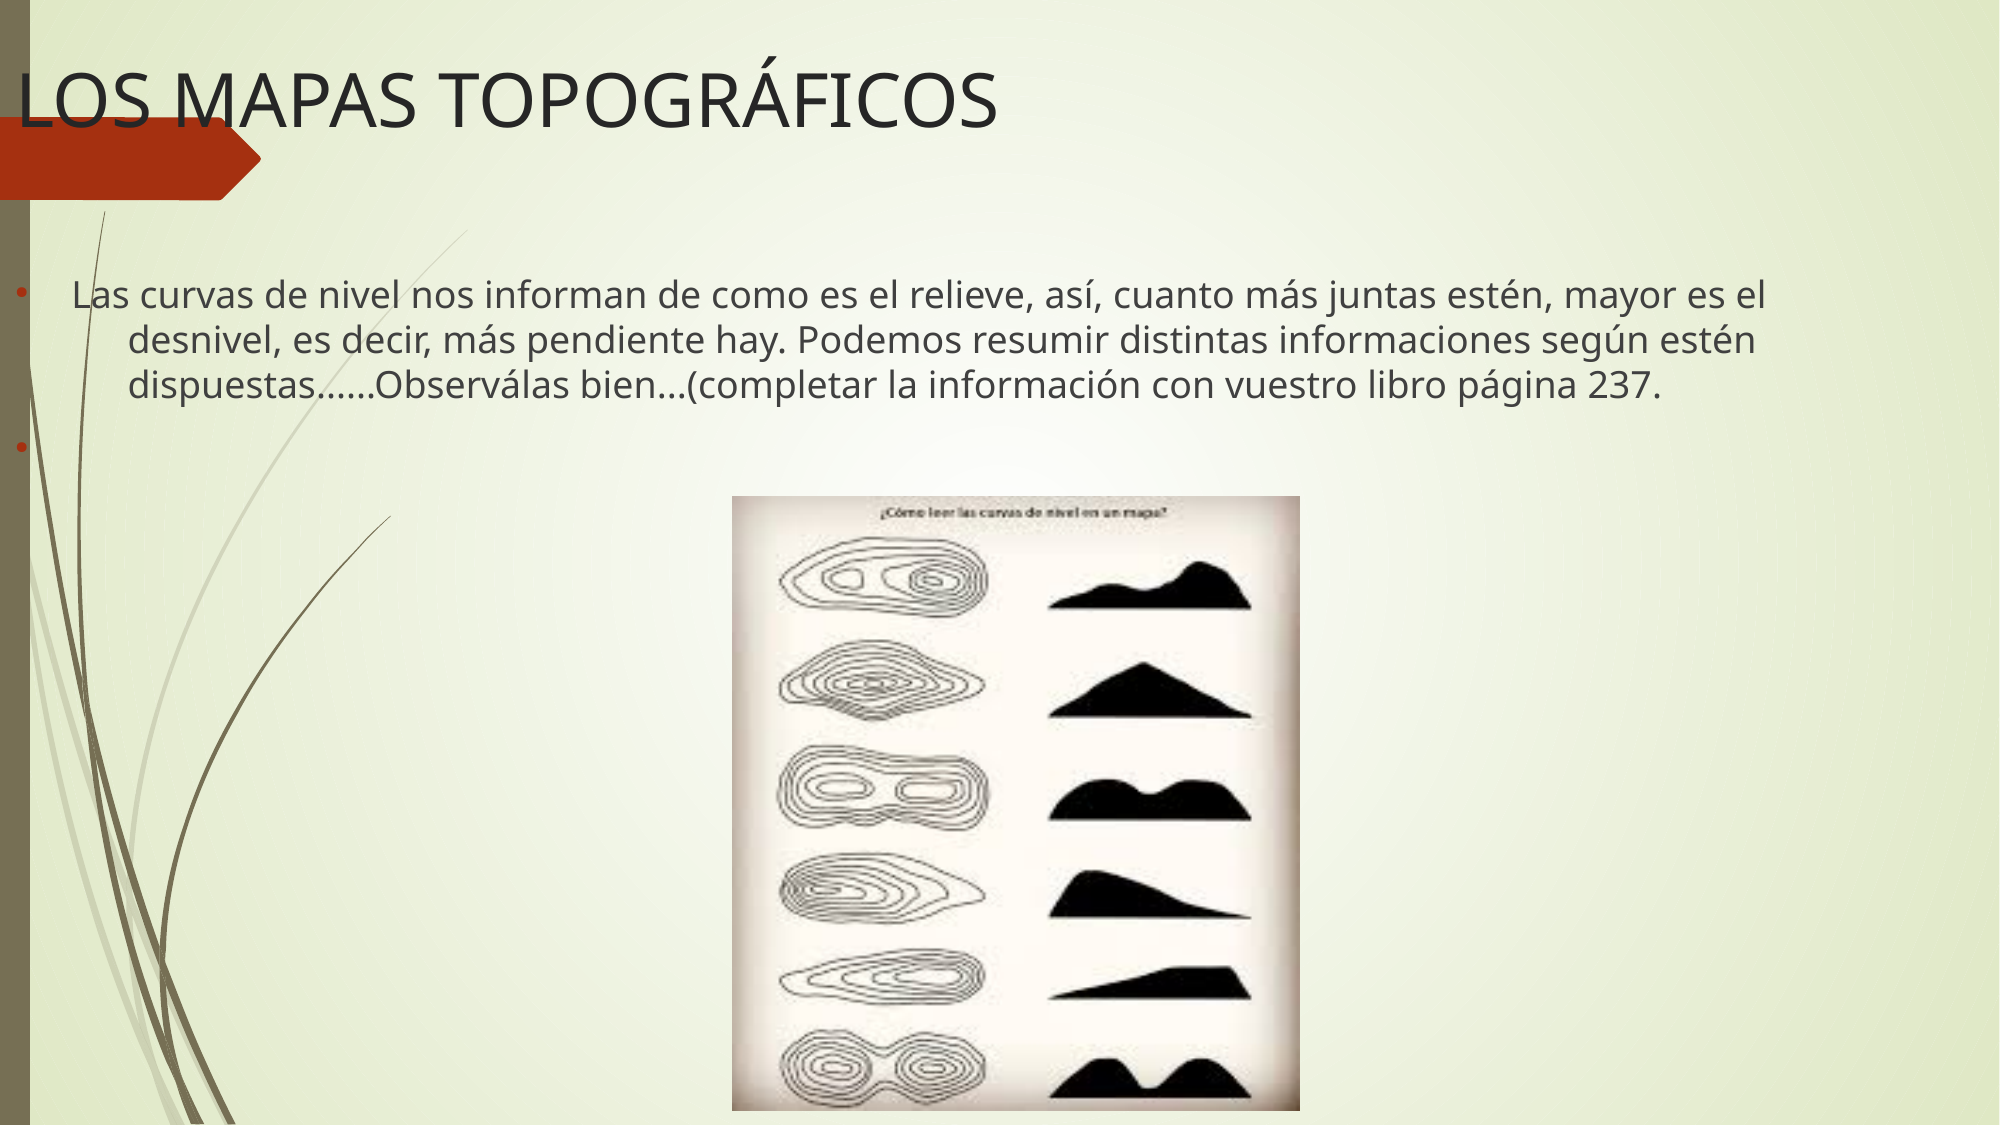

# LOS MAPAS TOPOGRÁFICOS
Las curvas de nivel nos informan de como es el relieve, así, cuanto más juntas estén, mayor es el desnivel, es decir, más pendiente hay. Podemos resumir distintas informaciones según estén dispuestas......Observálas bien...(completar la información con vuestro libro página 237.